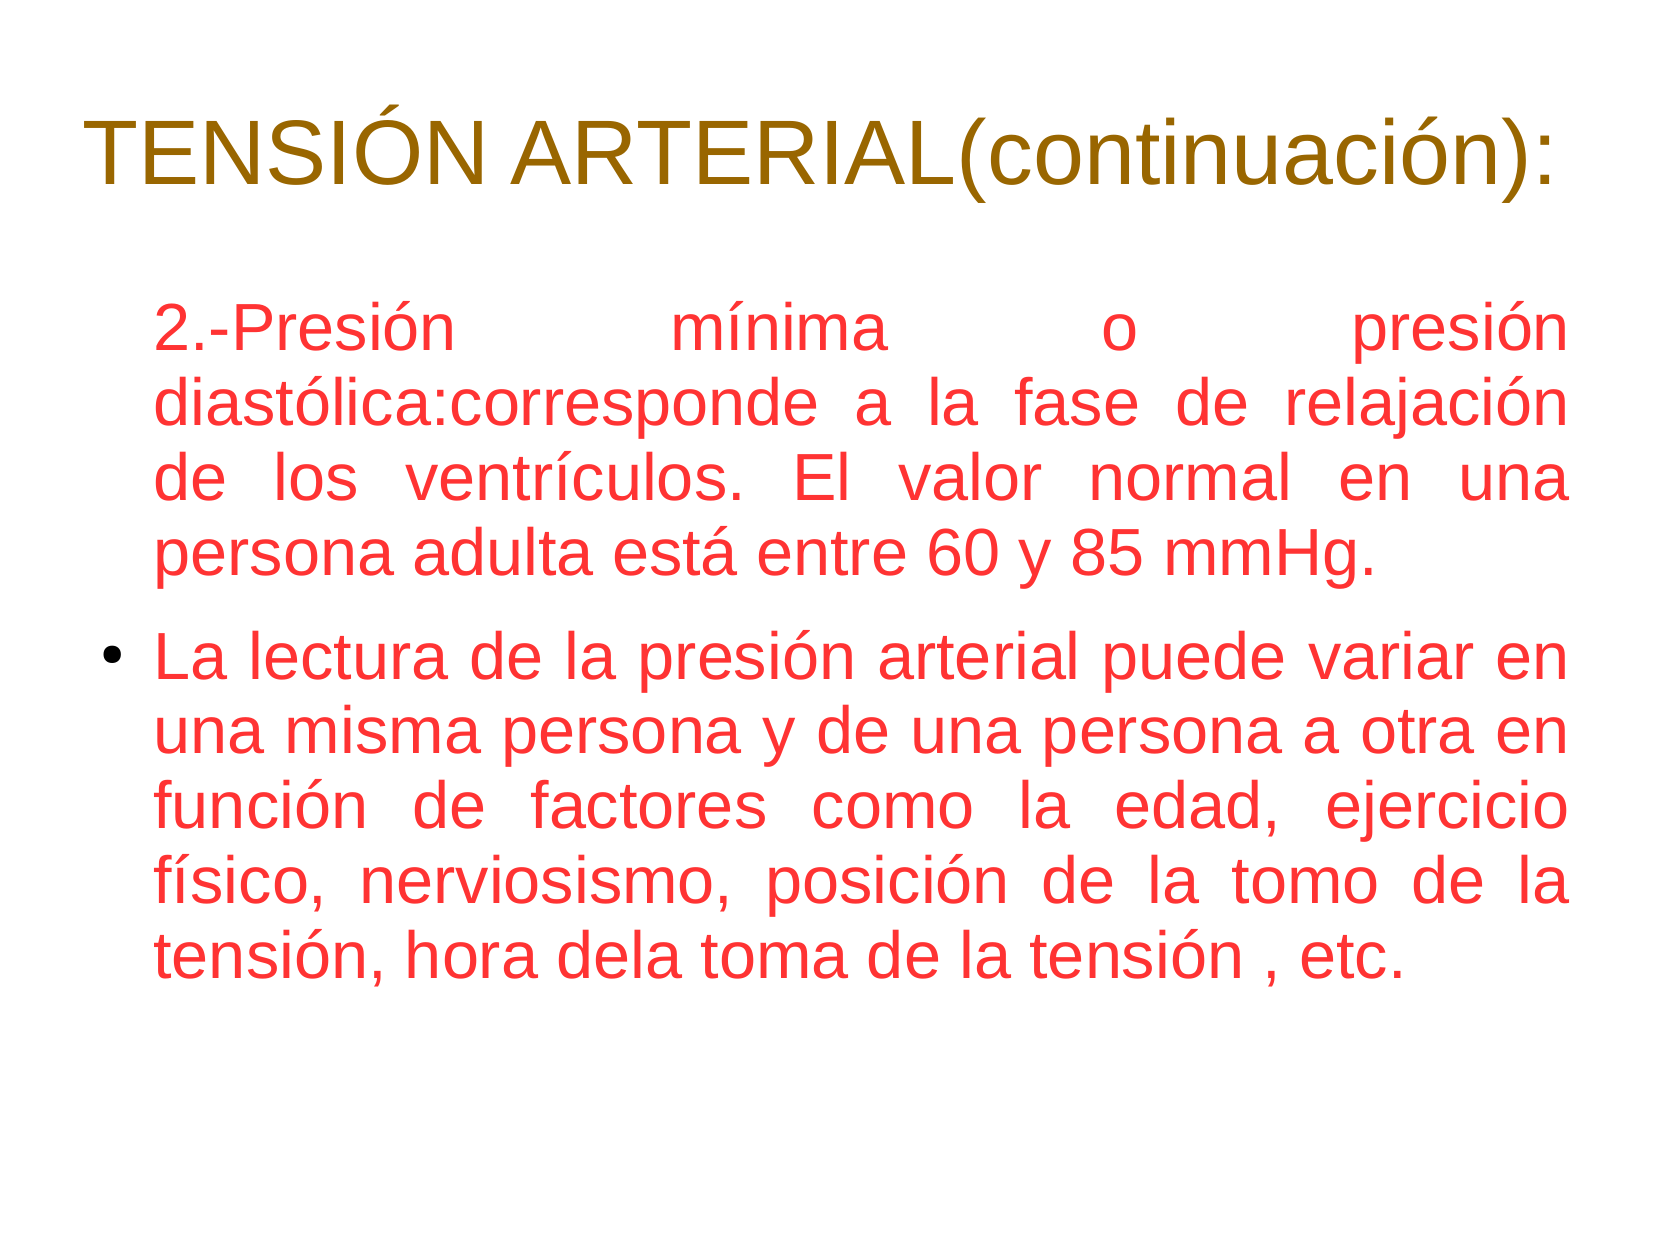

# TENSIÓN ARTERIAL(continuación):
2.-Presión mínima o presión diastólica:corresponde a la fase de relajación de los ventrículos. El valor normal en una persona adulta está entre 60 y 85 mmHg.
La lectura de la presión arterial puede variar en una misma persona y de una persona a otra en función de factores como la edad, ejercicio físico, nerviosismo, posición de la tomo de la tensión, hora dela toma de la tensión , etc.